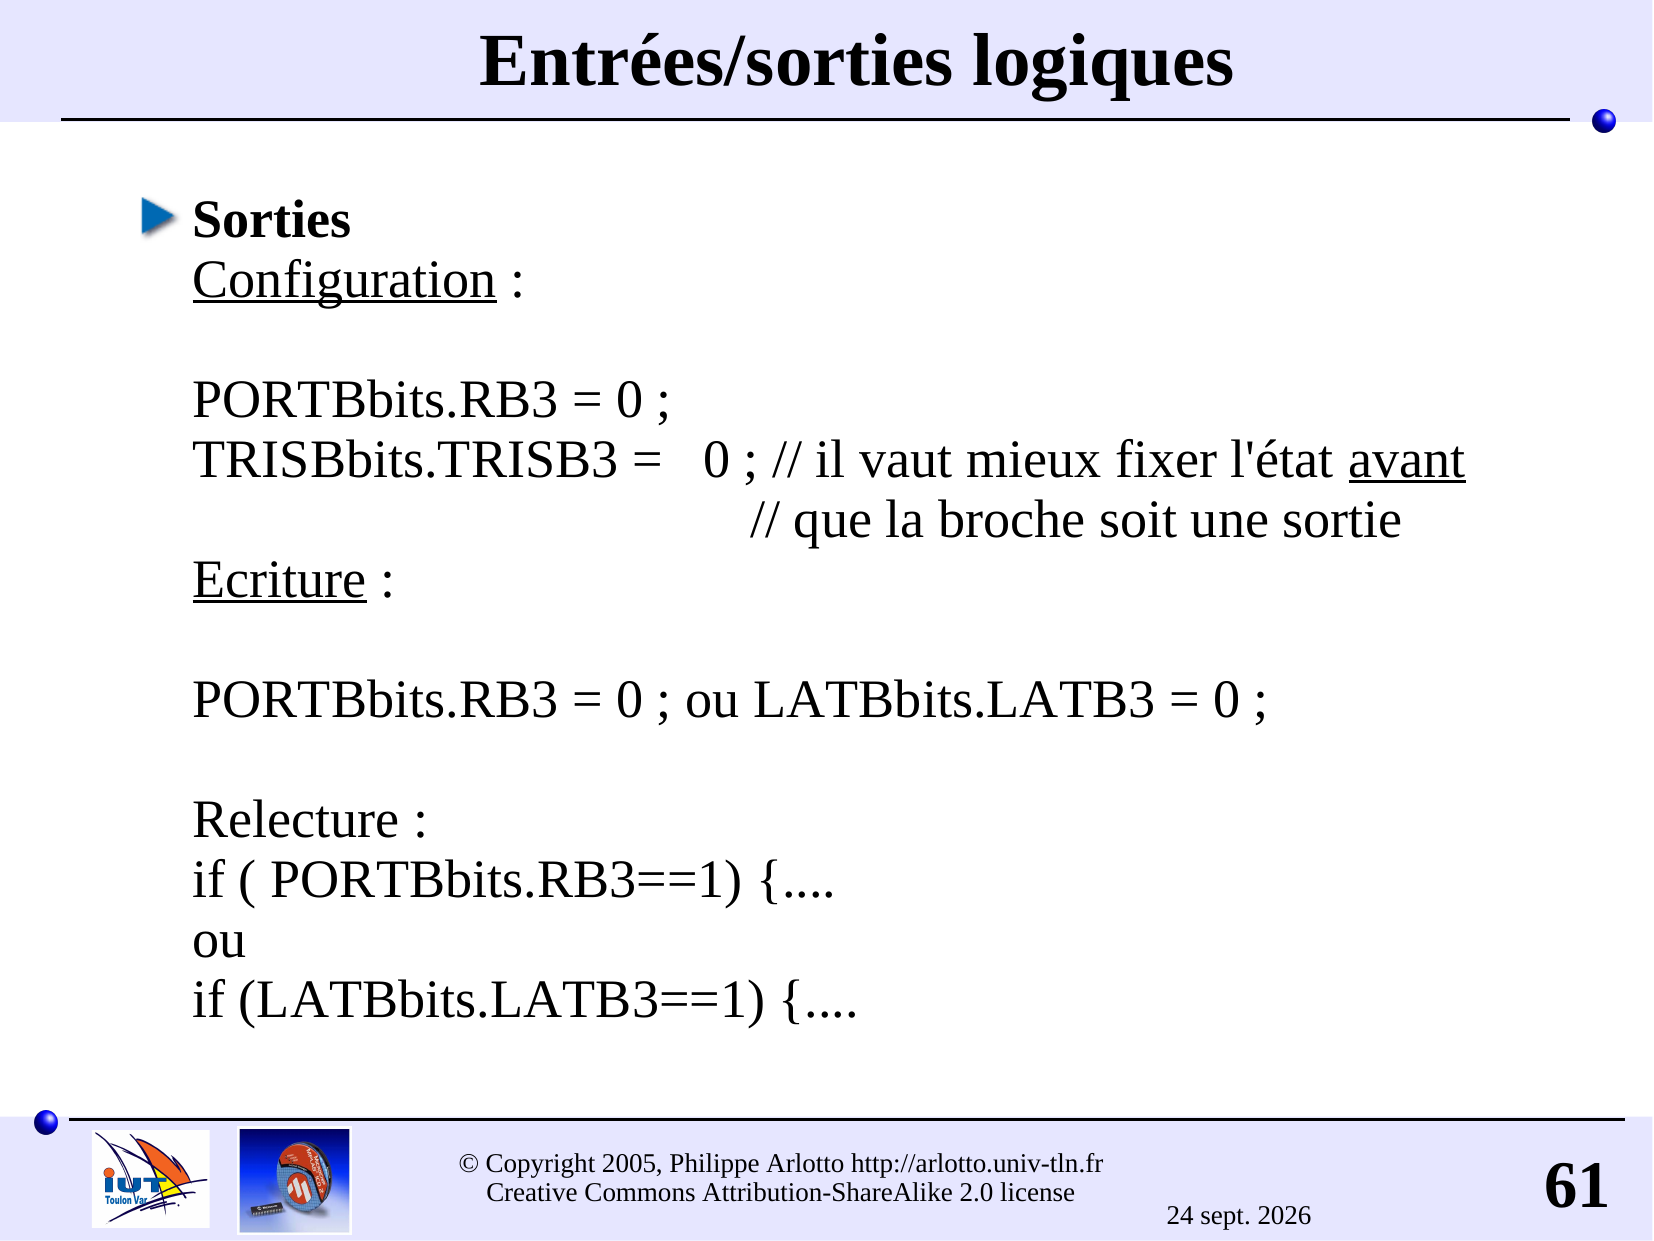

# Entrées/sorties logiques
Sorties
Configuration :
PORTBbits.RB3 = 0 ;
TRISBbits.TRISB3 = 0 ; // il vaut mieux fixer l'état avant
						 // que la broche soit une sortie
Ecriture :
PORTBbits.RB3 = 0 ; ou LATBbits.LATB3 = 0 ;
Relecture :
if ( PORTBbits.RB3==1) {....
ou
if (LATBbits.LATB3==1) {....